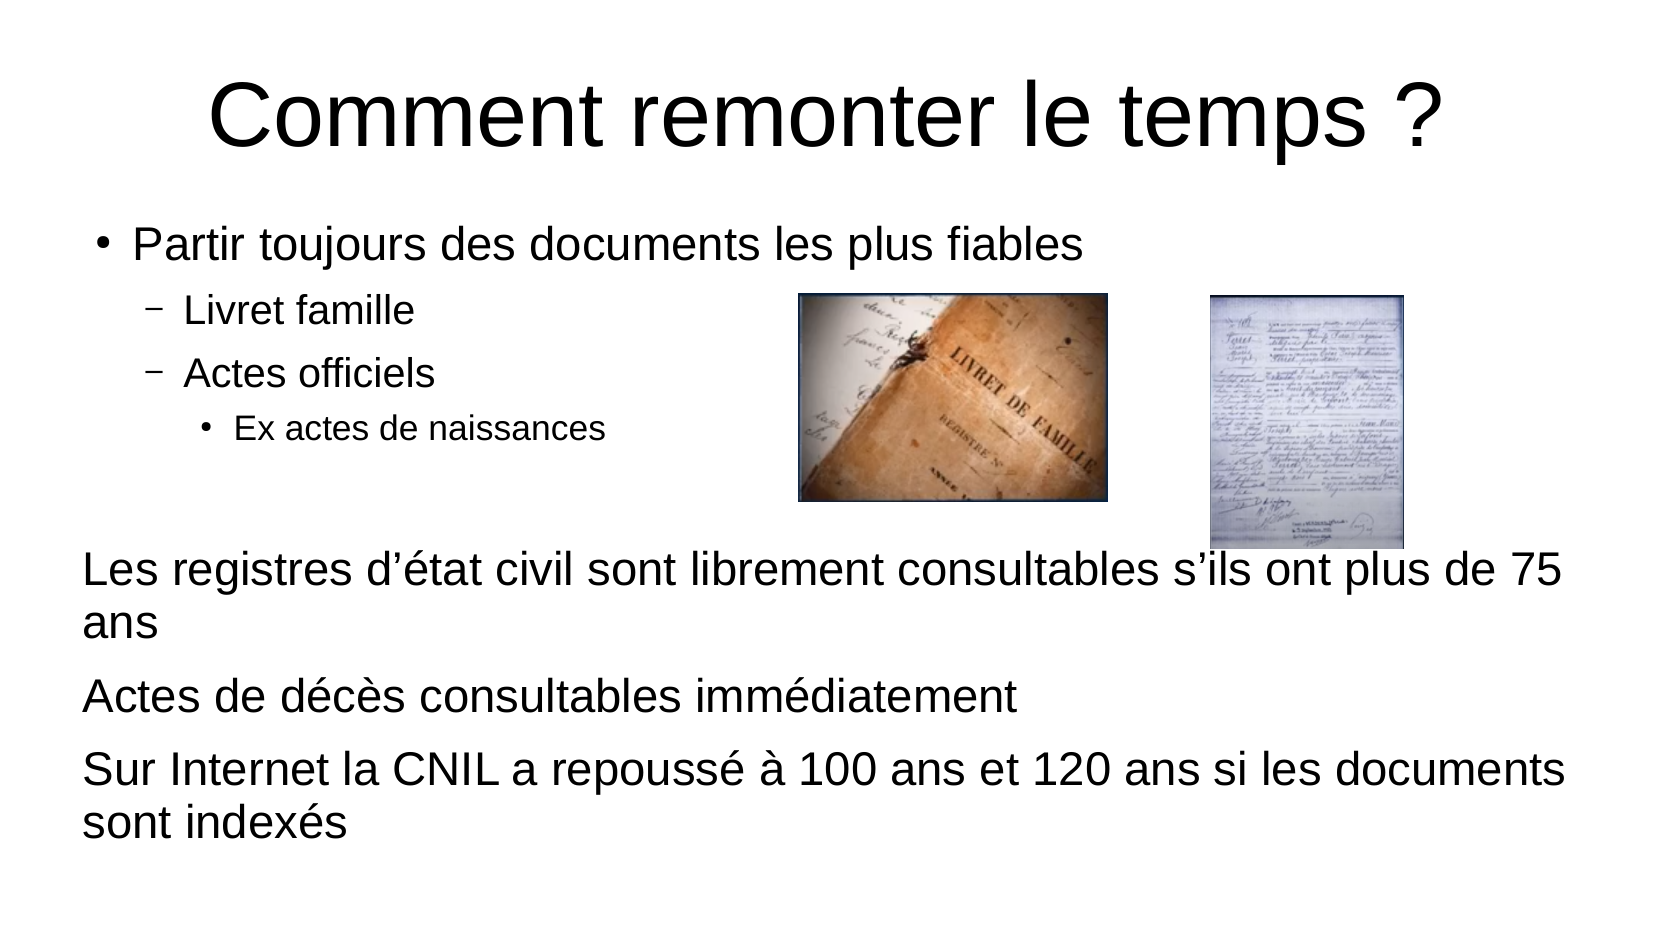

# Comment remonter le temps ?
Partir toujours des documents les plus fiables
Livret famille
Actes officiels
Ex actes de naissances
Les registres d’état civil sont librement consultables s’ils ont plus de 75 ans
Actes de décès consultables immédiatement
Sur Internet la CNIL a repoussé à 100 ans et 120 ans si les documents sont indexés